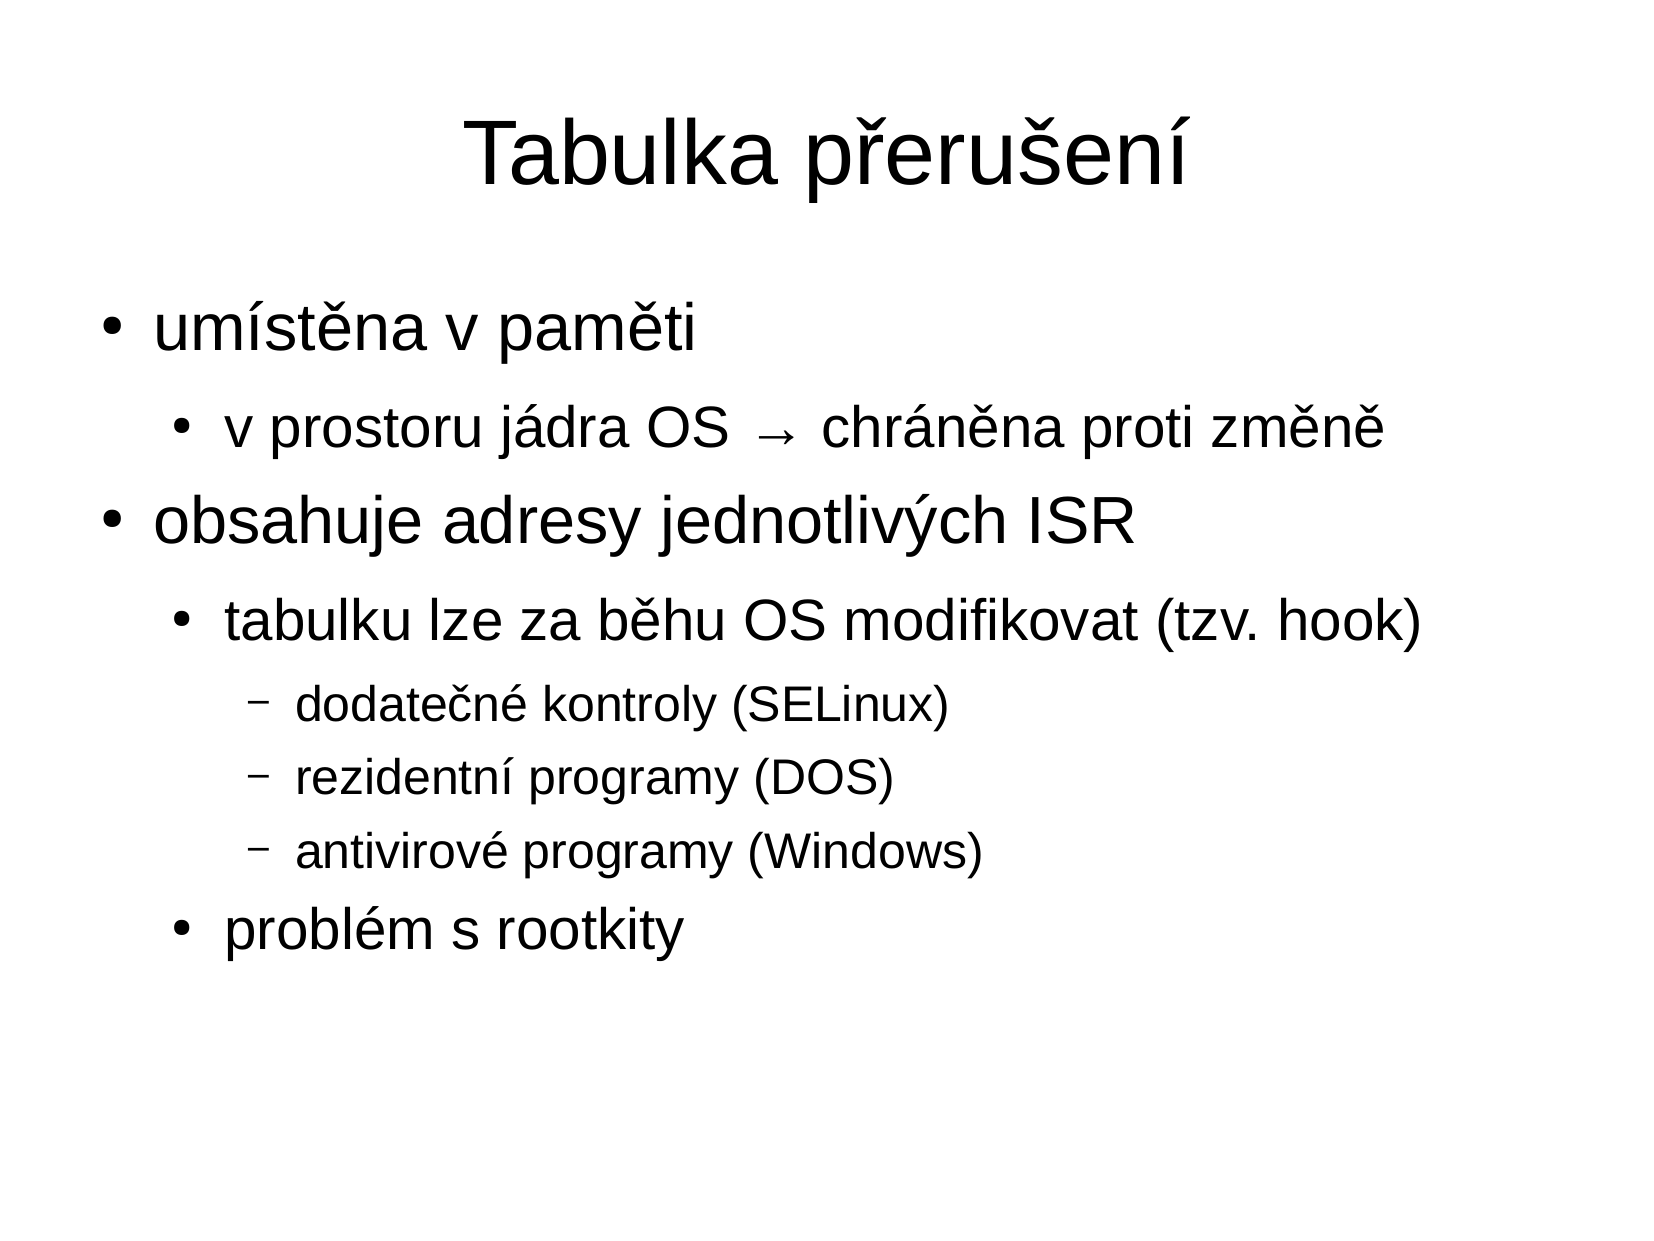

# Tabulka přerušení
umístěna v paměti
v prostoru jádra OS → chráněna proti změně
obsahuje adresy jednotlivých ISR
tabulku lze za běhu OS modifikovat (tzv. hook)
dodatečné kontroly (SELinux)
rezidentní programy (DOS)
antivirové programy (Windows)
problém s rootkity